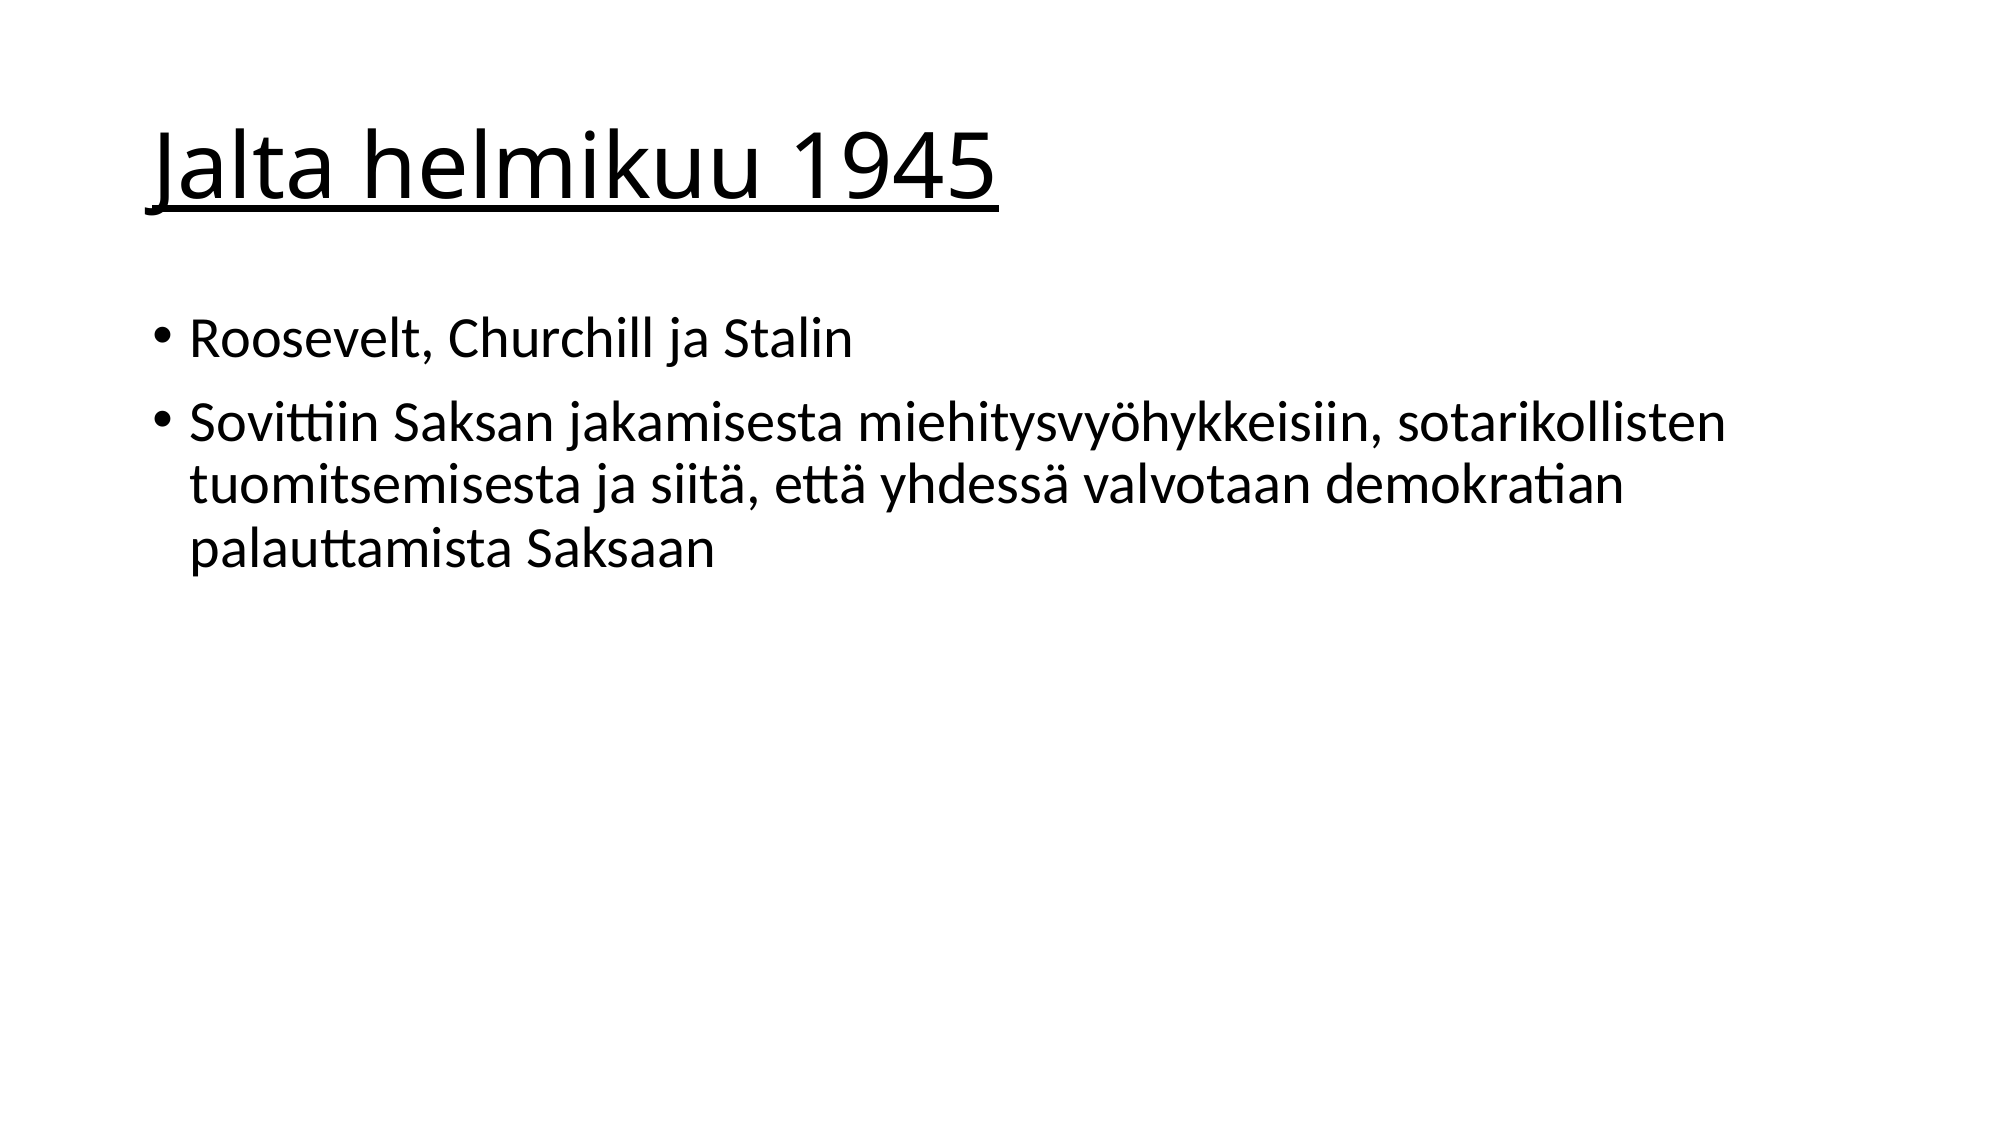

# Jalta helmikuu 1945
Roosevelt, Churchill ja Stalin
Sovittiin Saksan jakamisesta miehitysvyöhykkeisiin, sotarikollisten tuomitsemisesta ja siitä, että yhdessä valvotaan demokratian palauttamista Saksaan